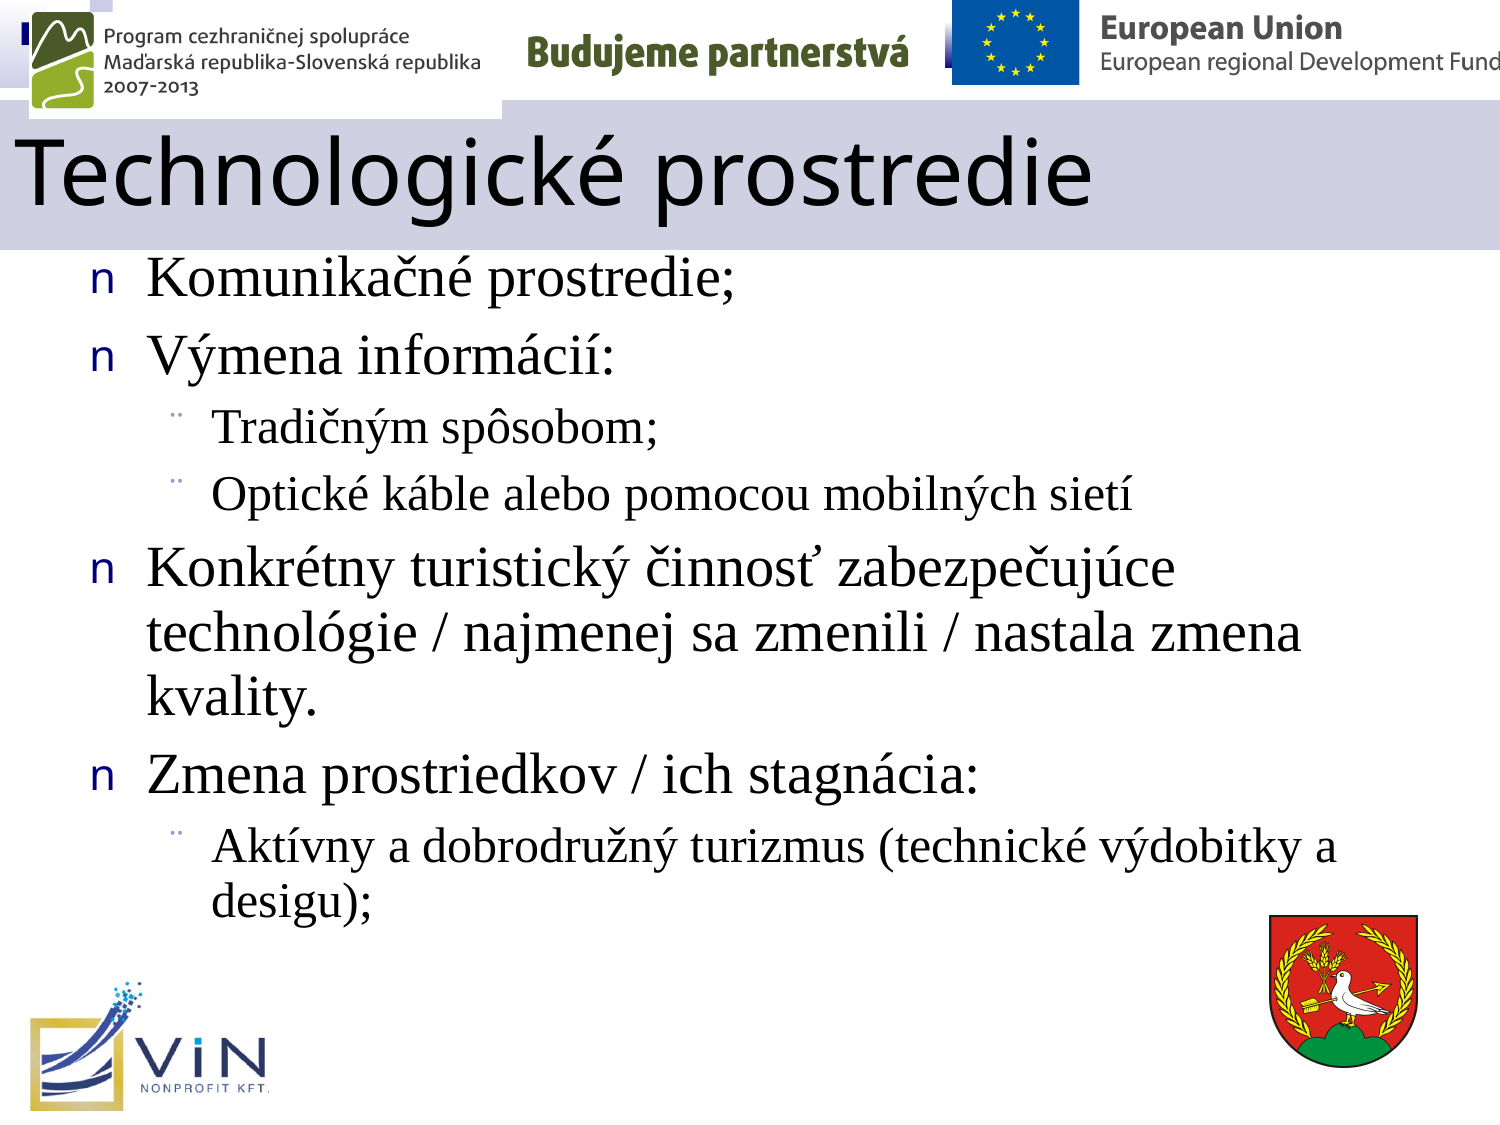

Technologické prostredie
# Komunikačné prostredie;
Výmena informácií:
Tradičným spôsobom;
Optické káble alebo pomocou mobilných sietí
Konkrétny turistický činnosť zabezpečujúce technológie / najmenej sa zmenili / nastala zmena kvality.
Zmena prostriedkov / ich stagnácia:
Aktívny a dobrodružný turizmus (technické výdobitky a desigu);